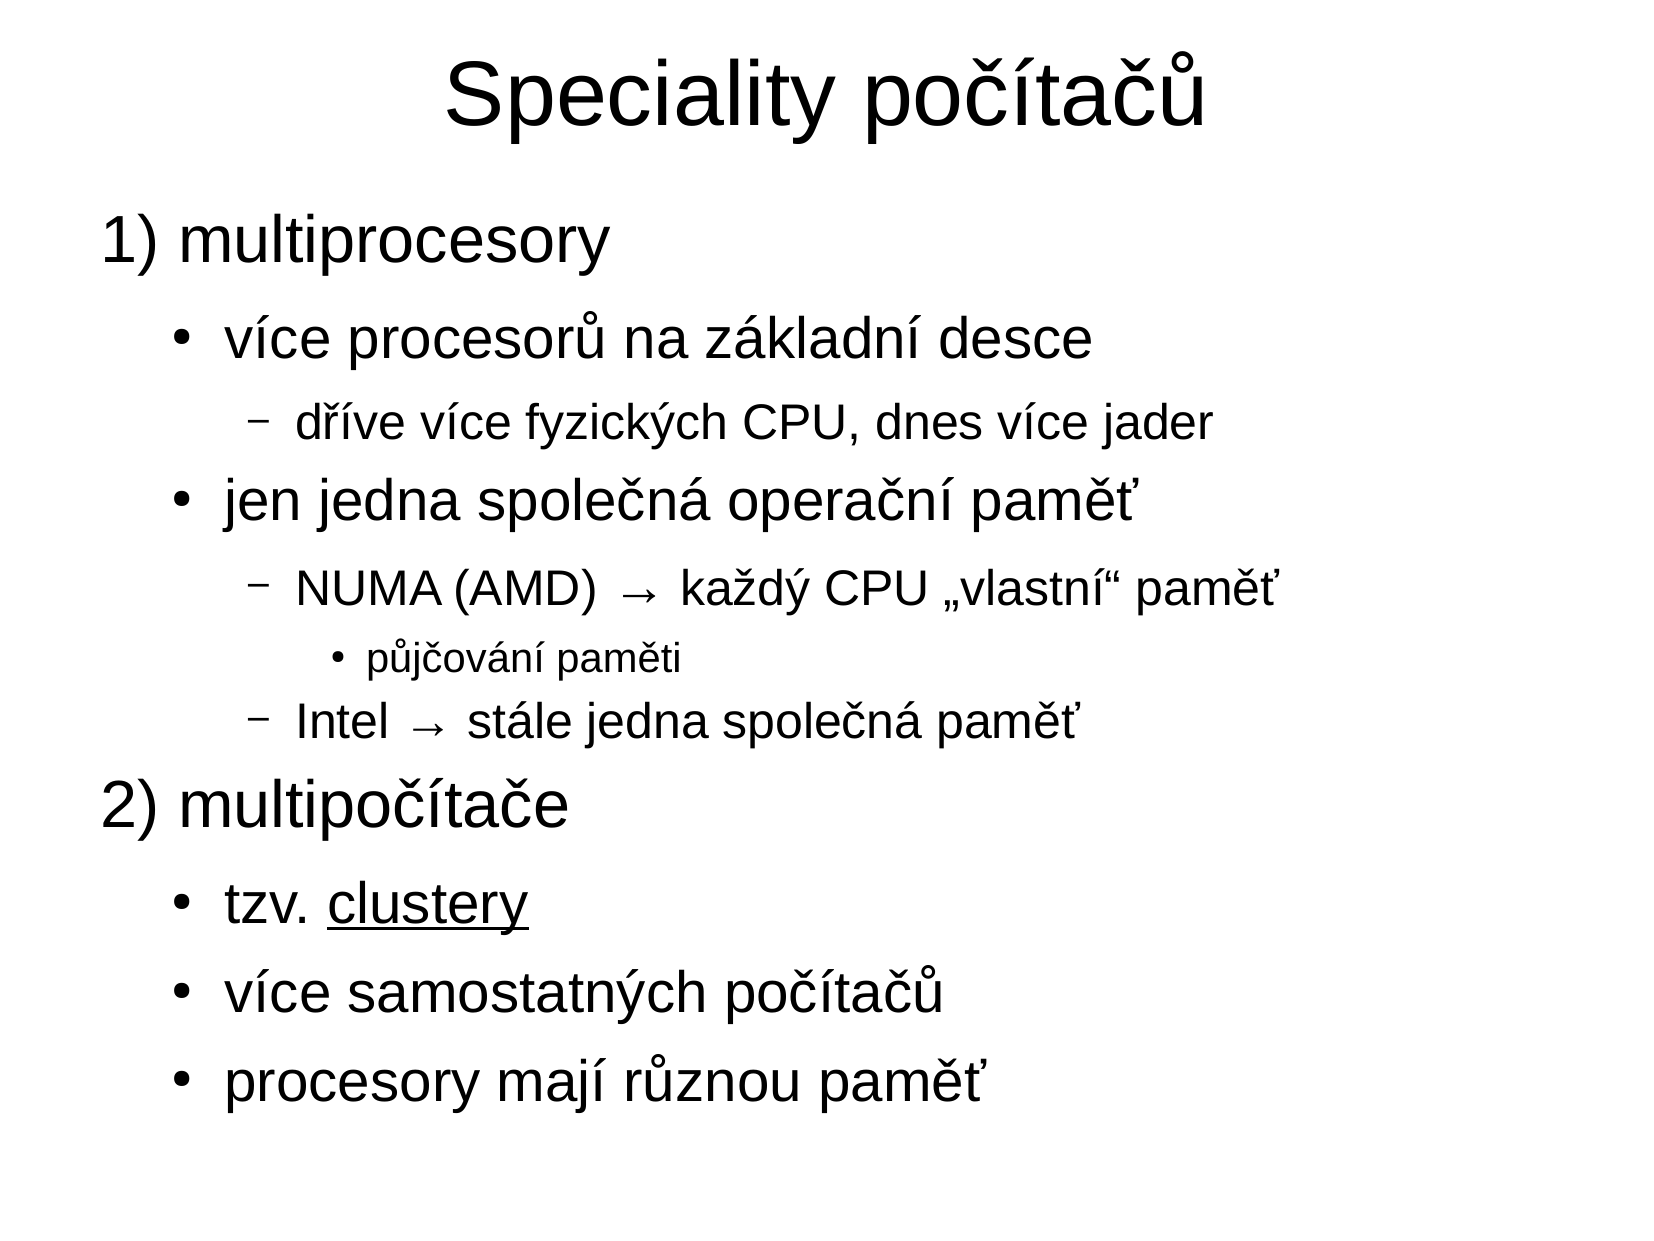

# Speciality počítačů
 multiprocesory
více procesorů na základní desce
dříve více fyzických CPU, dnes více jader
jen jedna společná operační paměť
NUMA (AMD) → každý CPU „vlastní“ paměť
půjčování paměti
Intel → stále jedna společná paměť
 multipočítače
tzv. clustery
více samostatných počítačů
procesory mají různou paměť